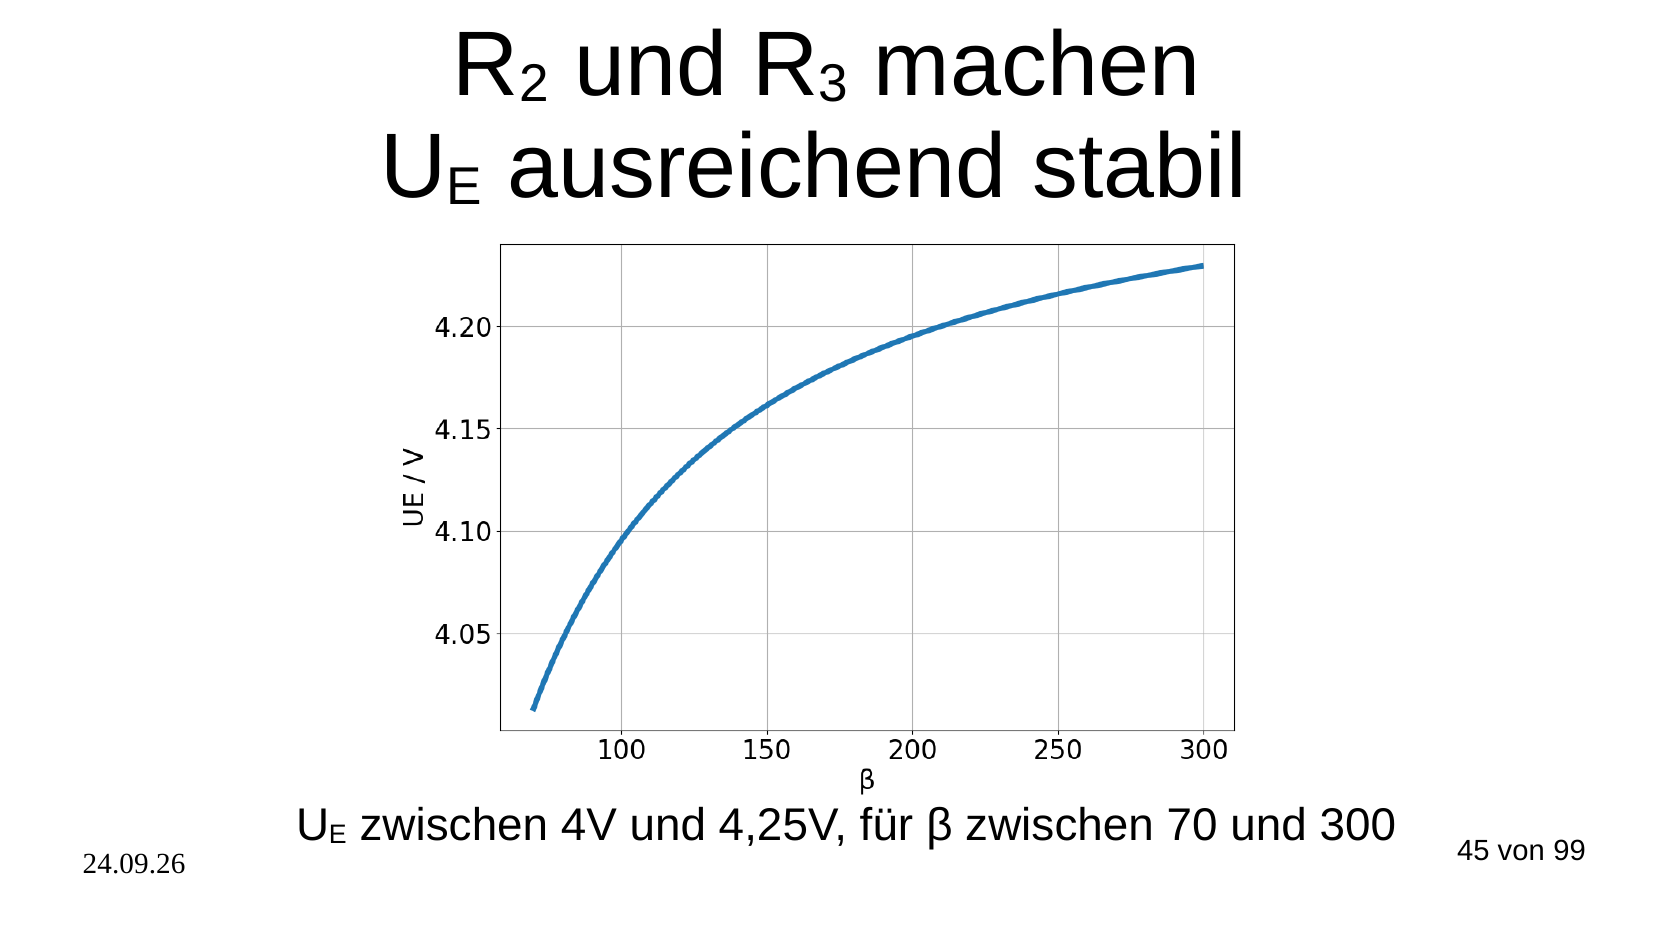

# R2 und R3 machen UE ausreichend stabil
UE zwischen 4V und 4,25V, für β zwischen 70 und 300
45